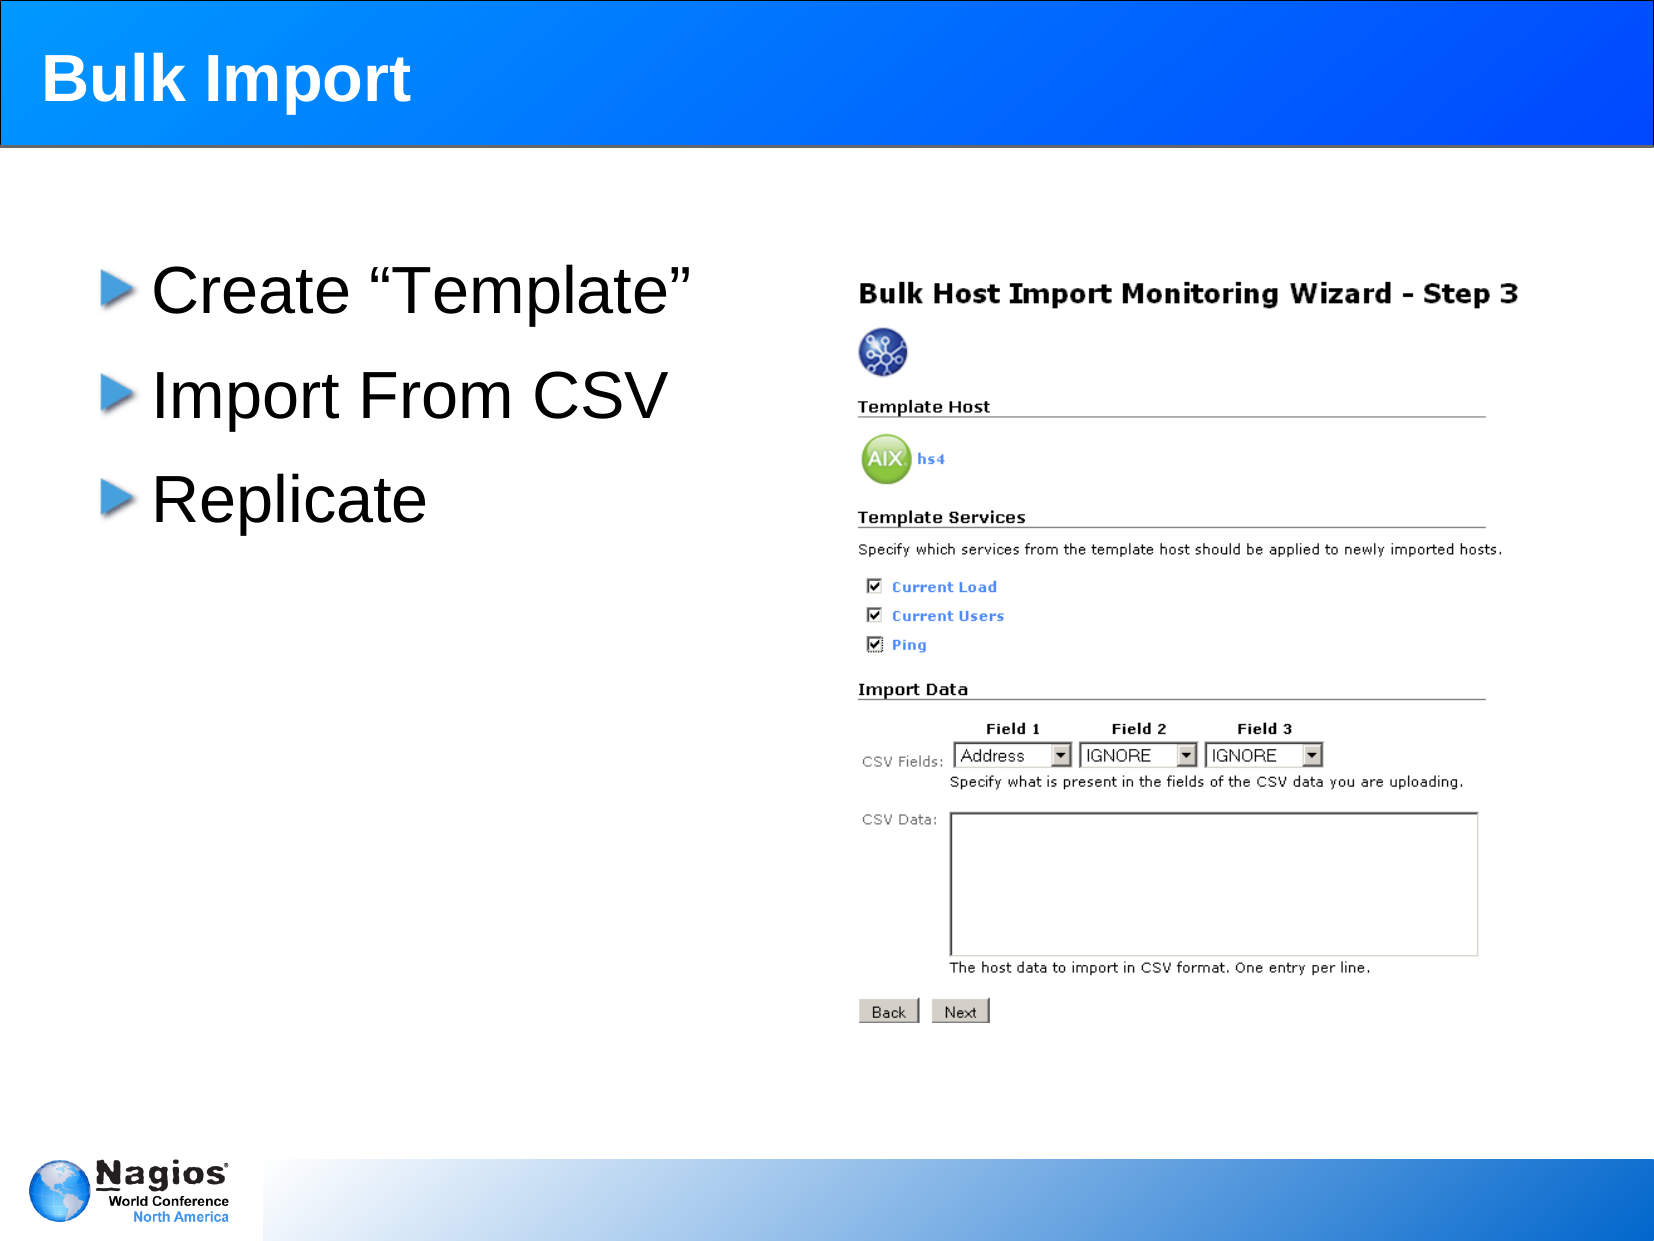

# Bulk Import
Create “Template”
Import From CSV
Replicate